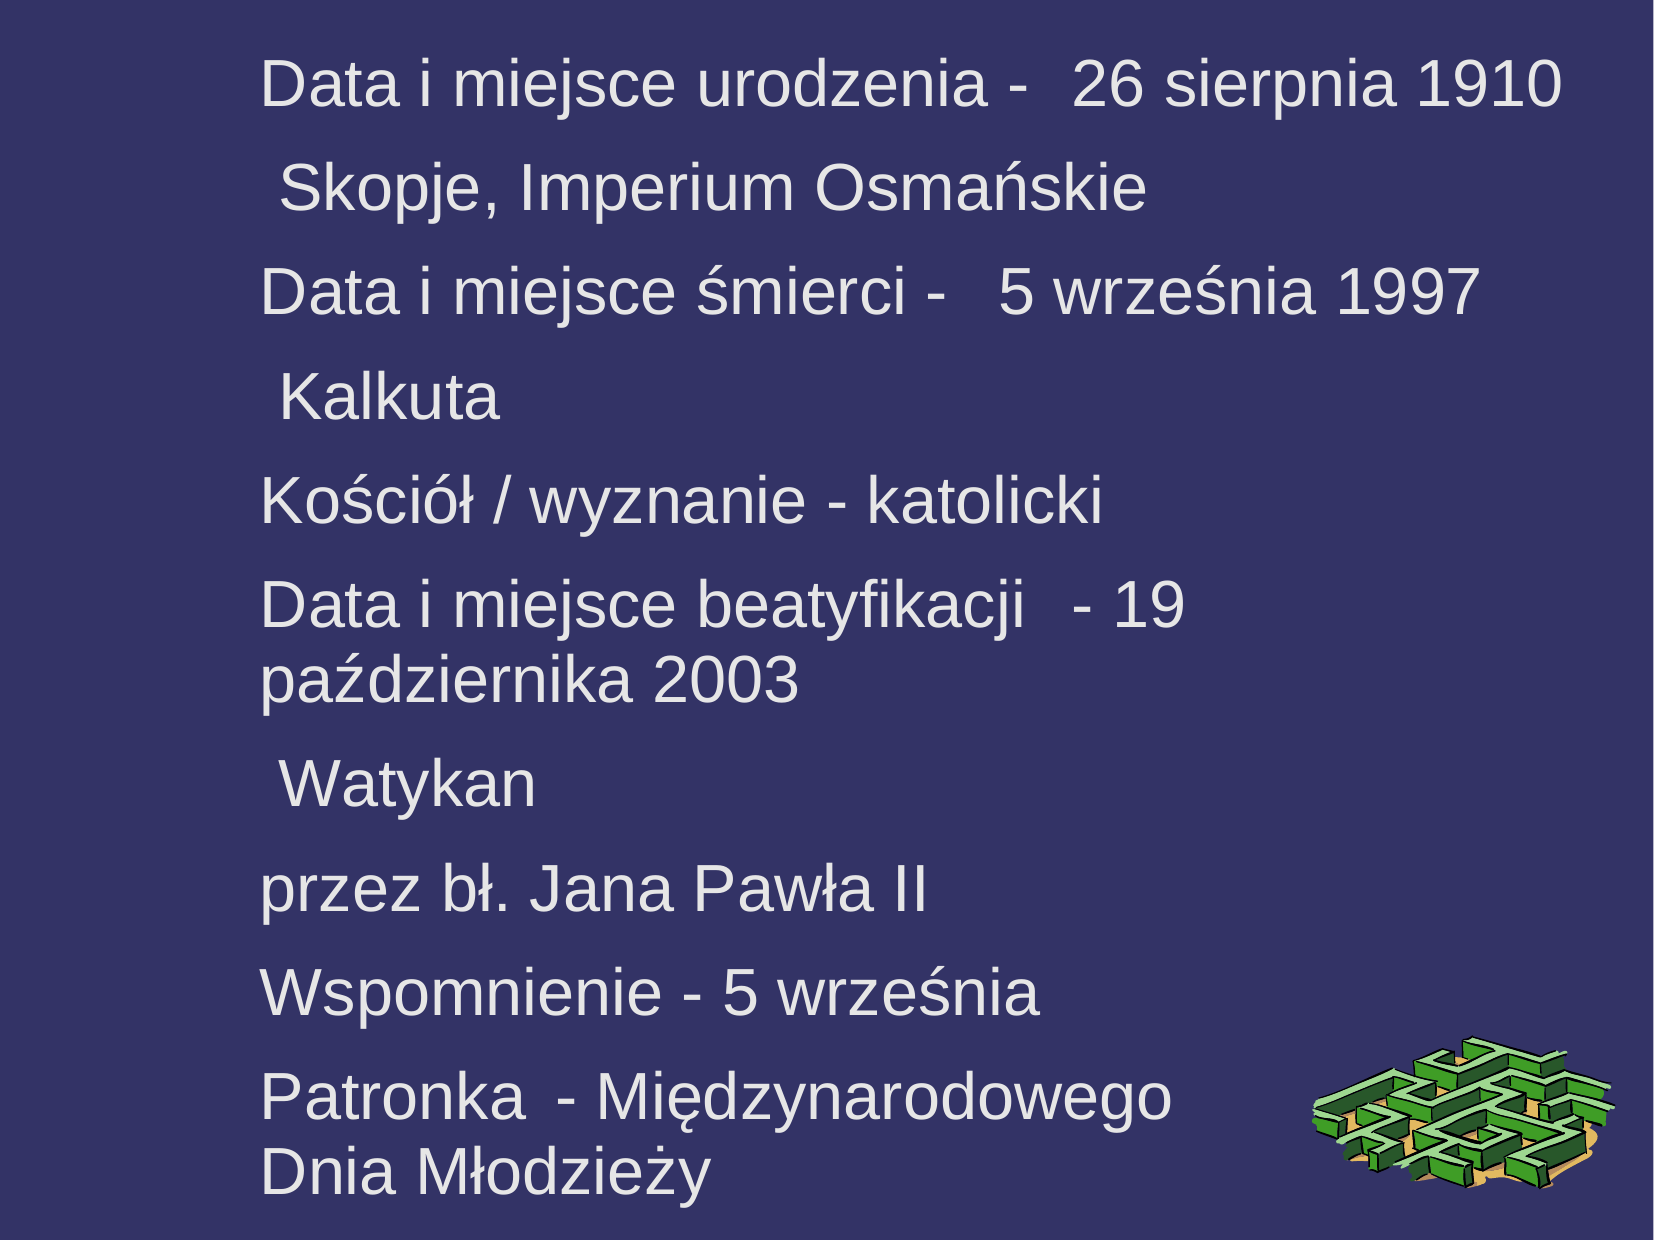

# Data i miejsce urodzenia -	26 sierpnia 1910
 Skopje, Imperium Osmańskie
Data i miejsce śmierci -	5 września 1997
 Kalkuta
Kościół / wyznanie - katolicki
Data i miejsce beatyfikacji	- 19 października 2003
 Watykan
przez bł. Jana Pawła II
Wspomnienie - 5 września
Patronka	- Międzynarodowego Dnia Młodzieży